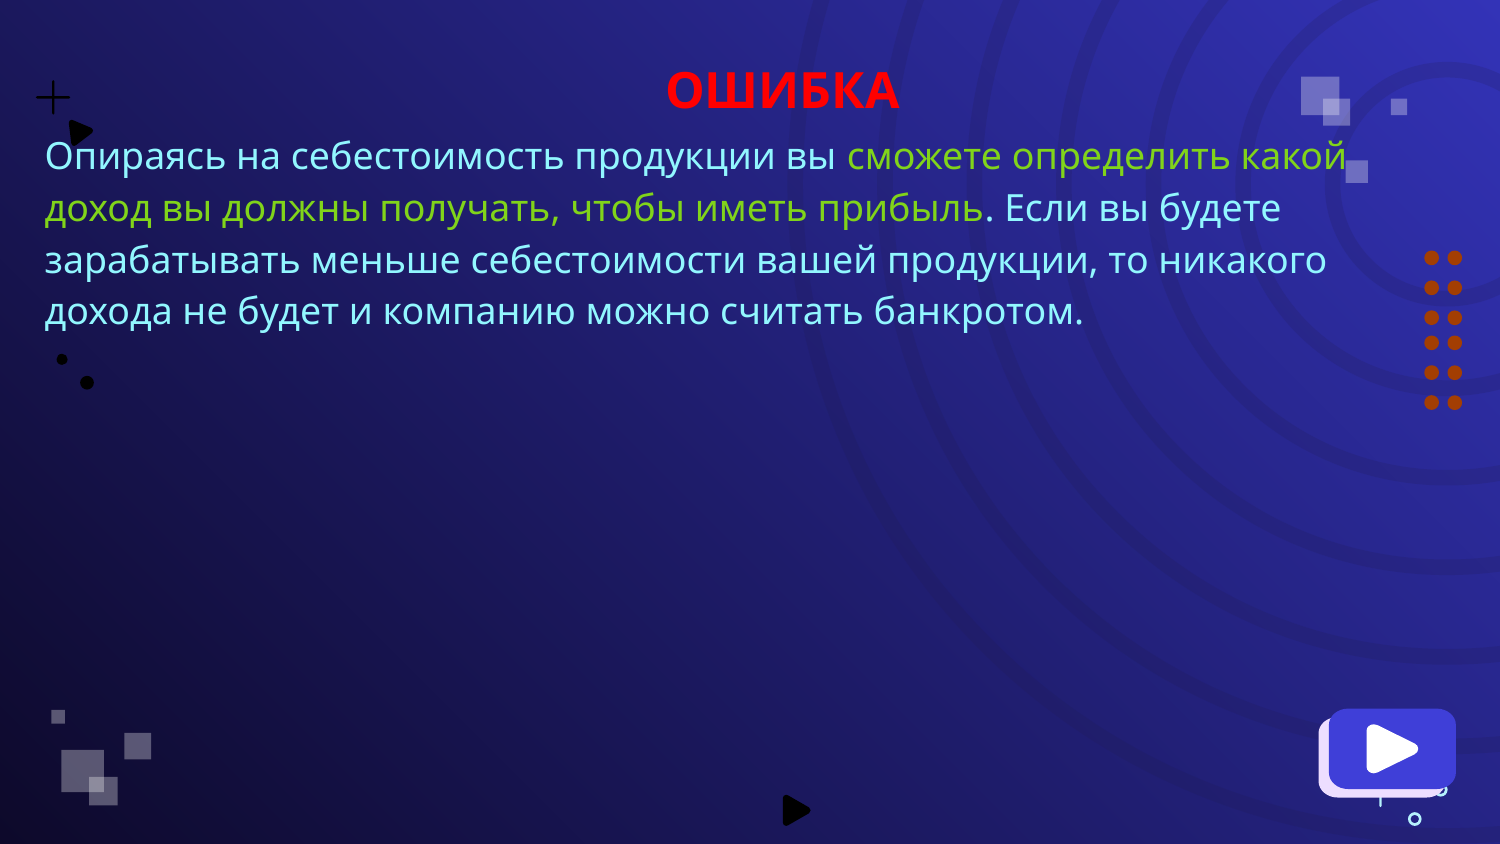

# ОШИБКА
Опираясь на себестоимость продукции вы сможете определить какой доход вы должны получать, чтобы иметь прибыль. Если вы будете зарабатывать меньше себестоимости вашей продукции, то никакого дохода не будет и компанию можно считать банкротом.